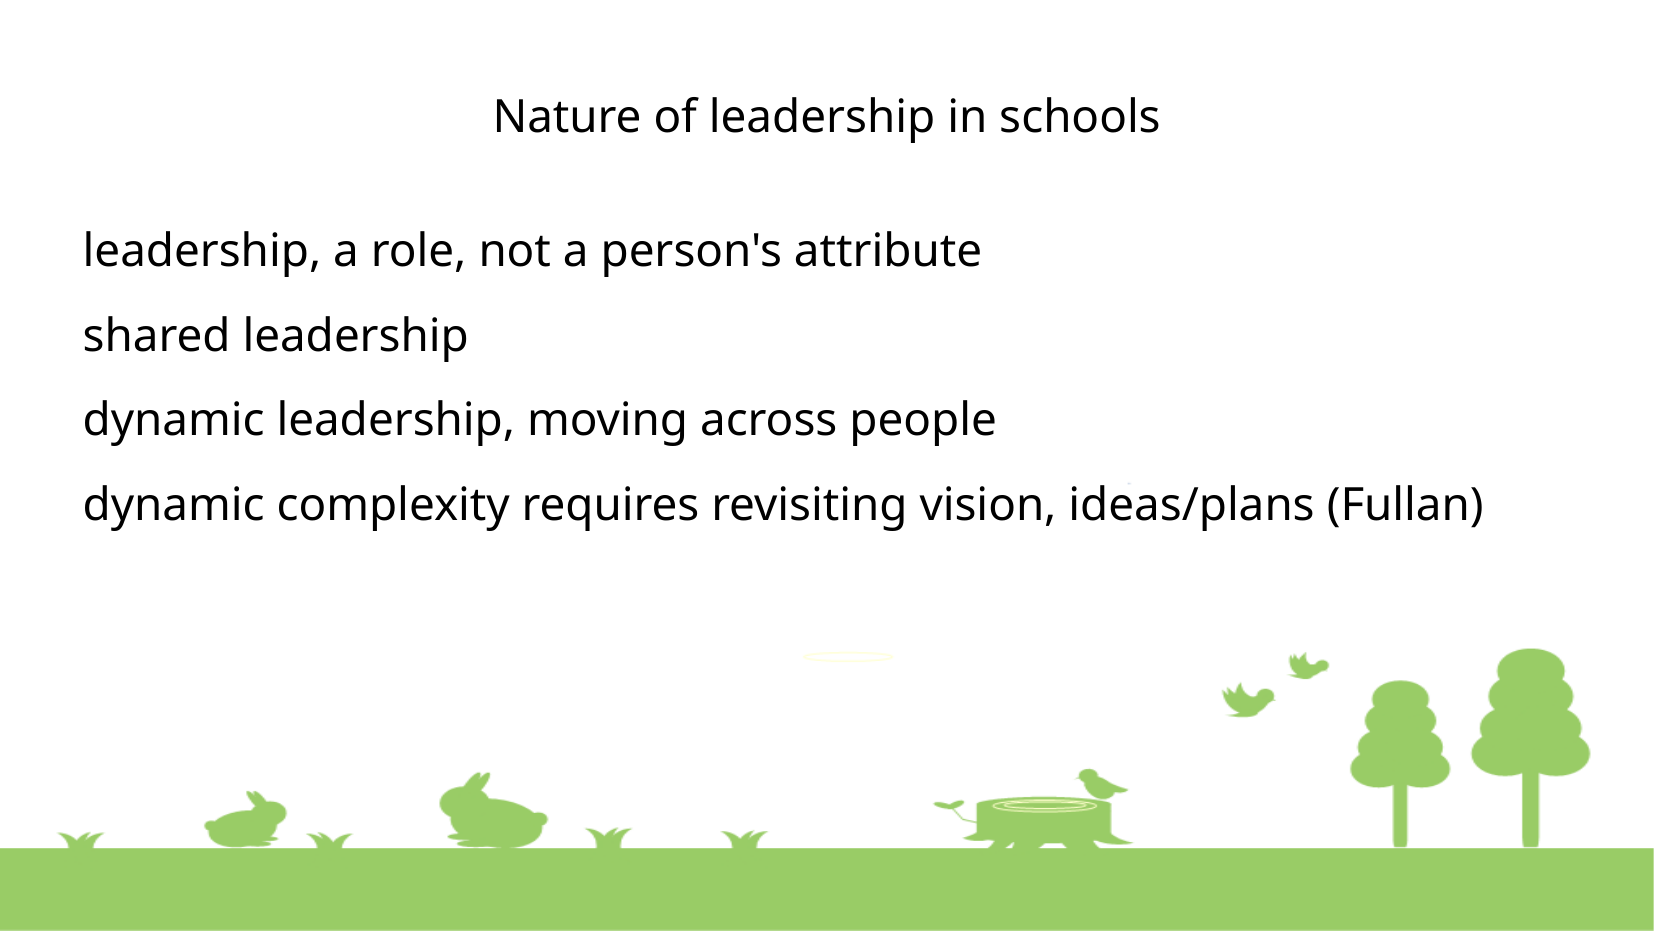

# Nature of leadership in schools
leadership, a role, not a person's attribute
shared leadership
dynamic leadership, moving across people
dynamic complexity requires revisiting vision, ideas/plans (Fullan)